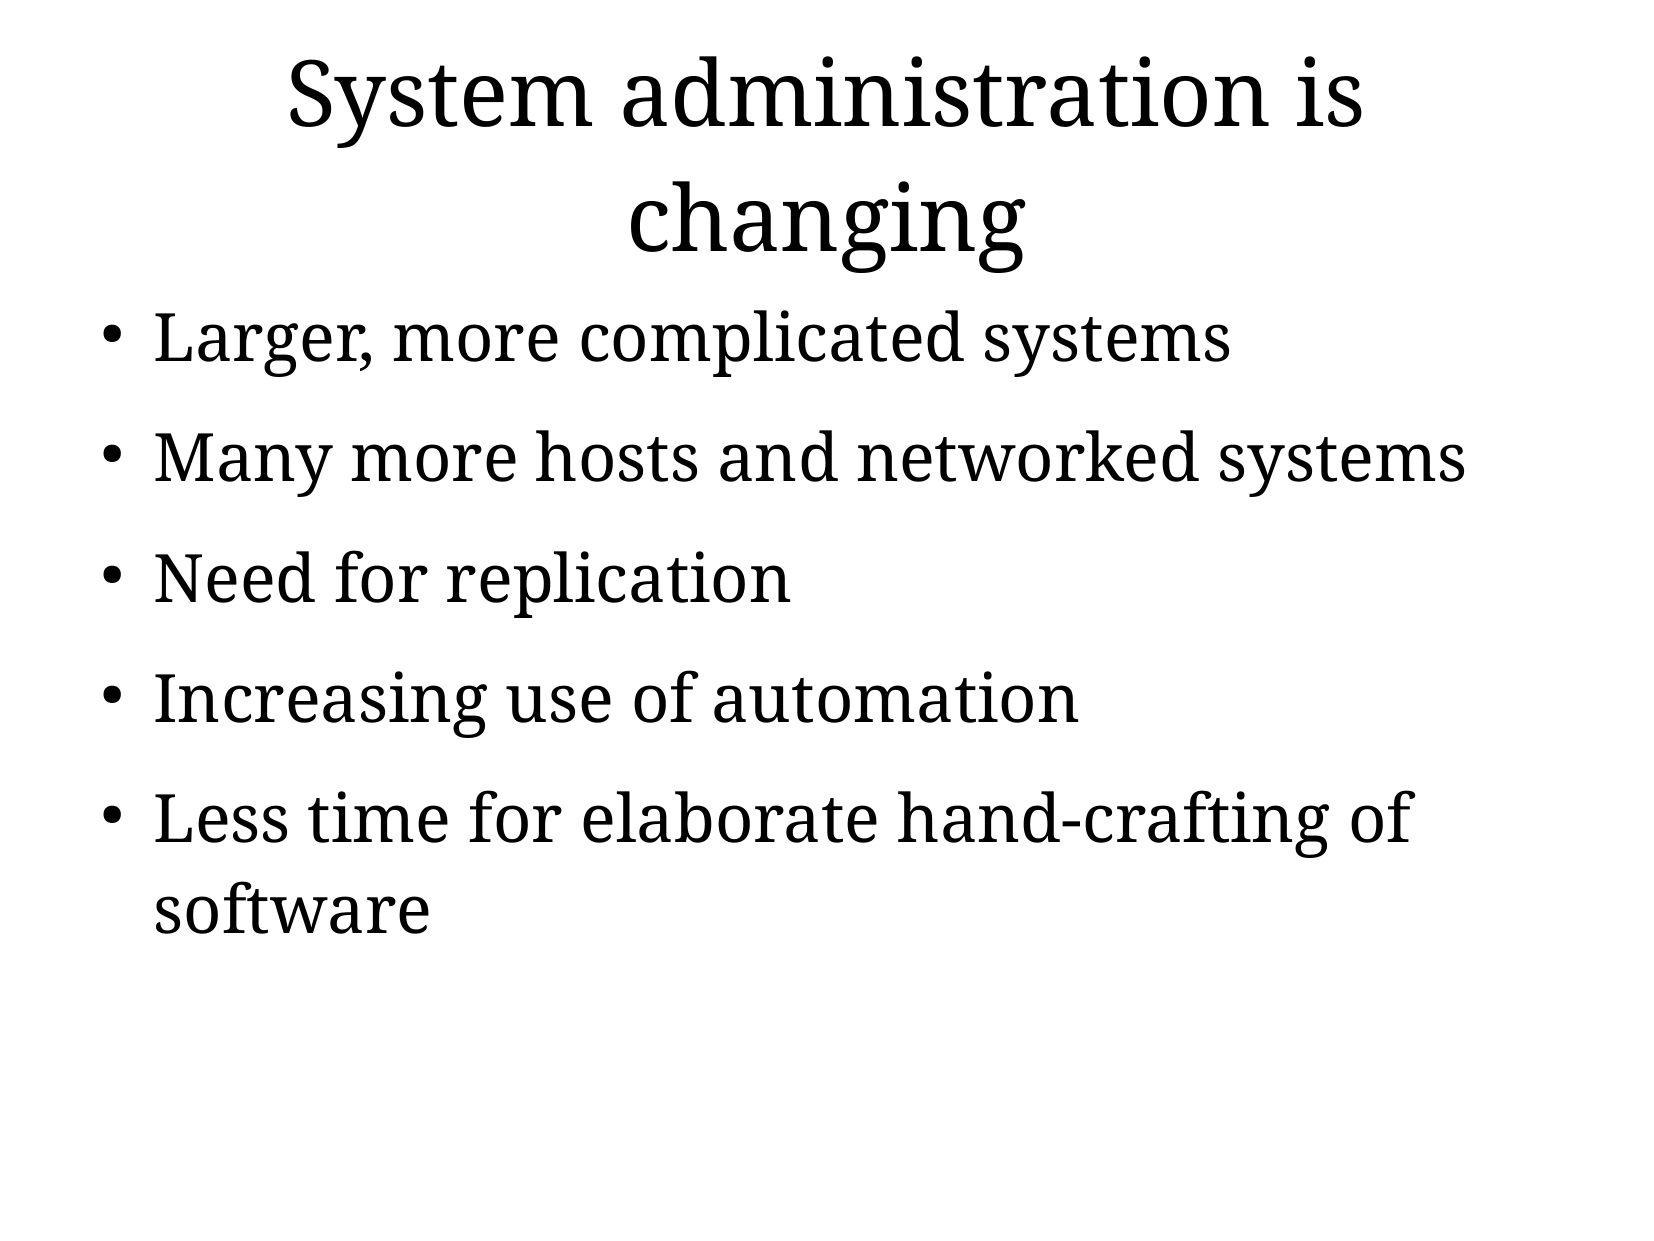

# System administration is changing
Larger, more complicated systems
Many more hosts and networked systems
Need for replication
Increasing use of automation
Less time for elaborate hand-crafting of software